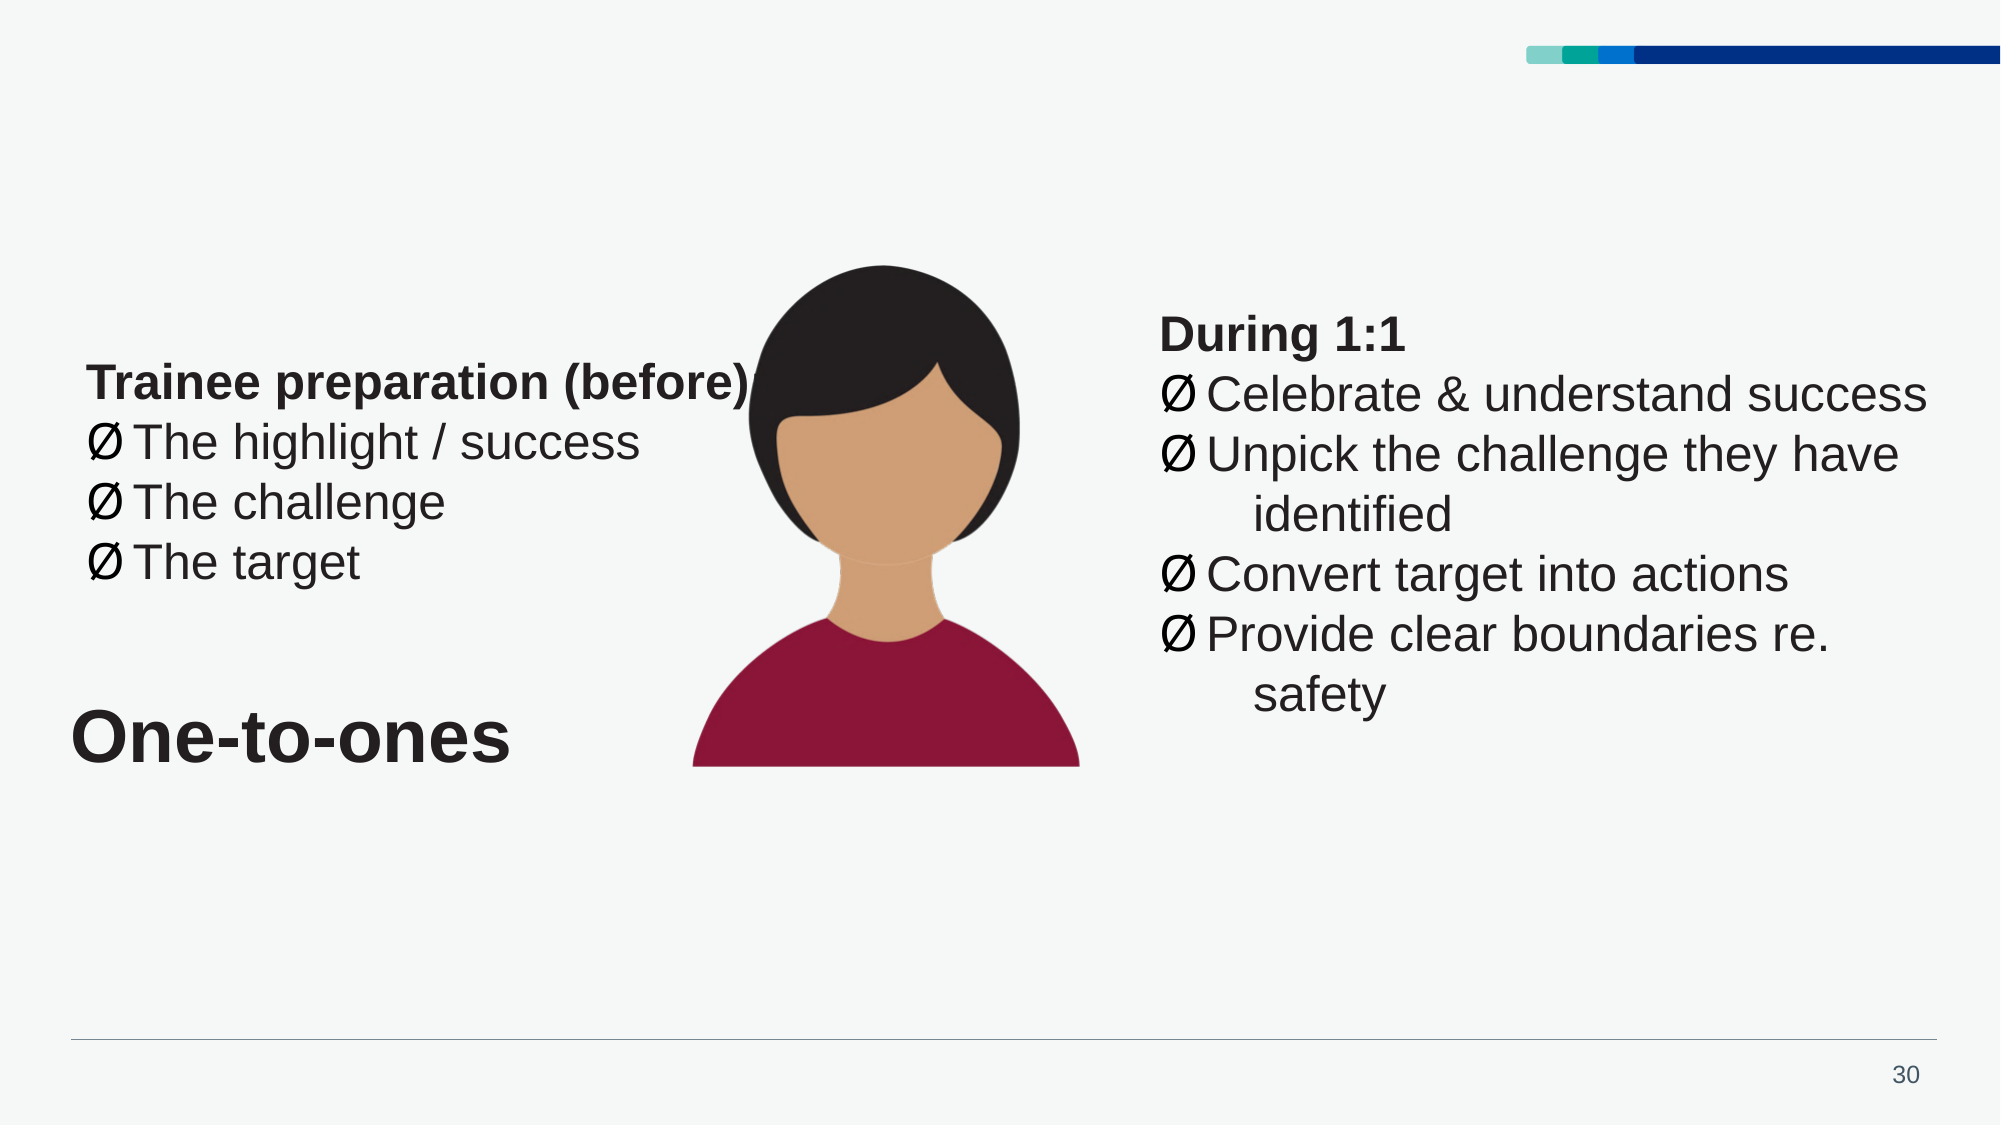

During 1:1
Celebrate & understand success
Unpick the challenge they have identified
Convert target into actions
Provide clear boundaries re. safety
Trainee preparation (before):
The highlight / success
The challenge
The target
# One-to-ones